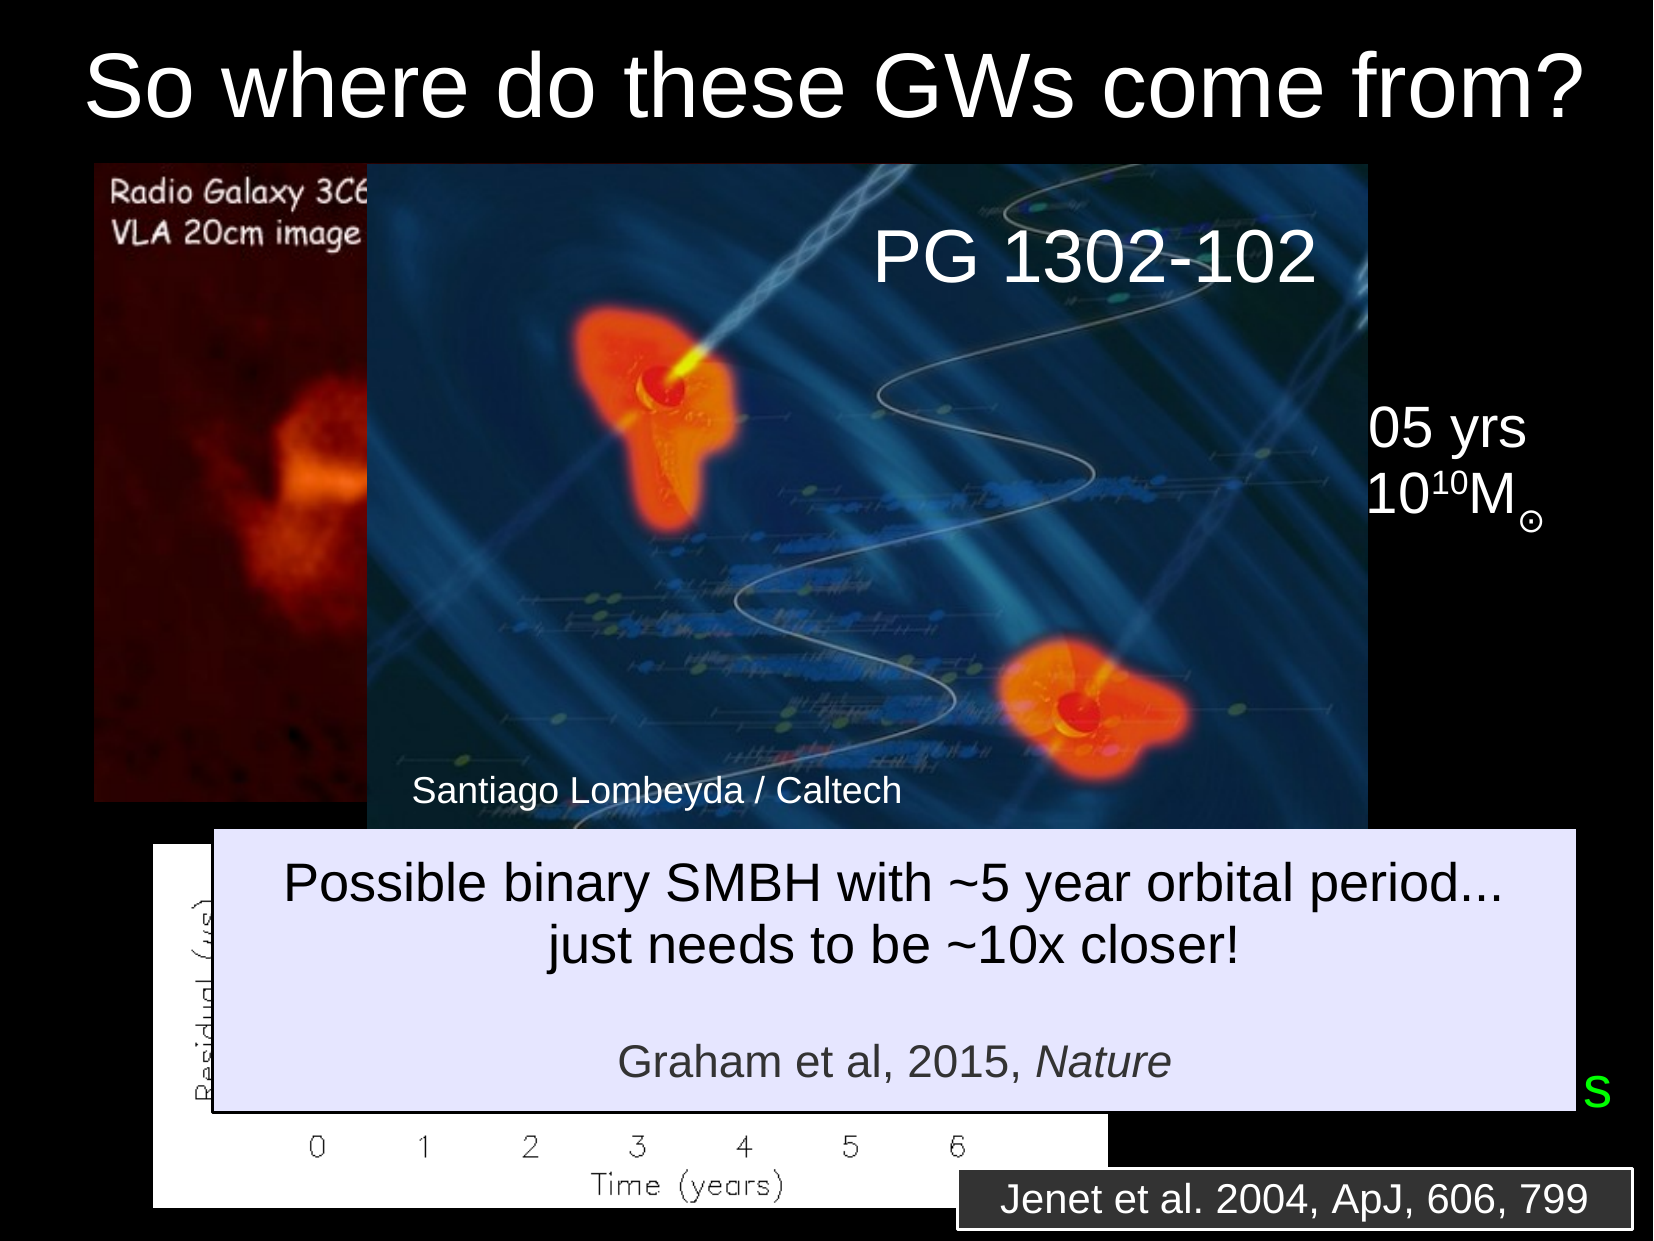

# So where do these GWs come from?
PG 1302-102
Santiago Lombeyda / Caltech
Possible binary SMBH with ~5 year orbital period...
just needs to be ~10x closer!
Graham et al, 2015, Nature
3C66B
At z = 0.02
Orbital period 1.05 yrs
Total mass 5.4x1010M⊙
(Sudou et al 2003)
Predicted timing
residuals
Ruled out by
MSP observations
Jenet et al. 2004, ApJ, 606, 799